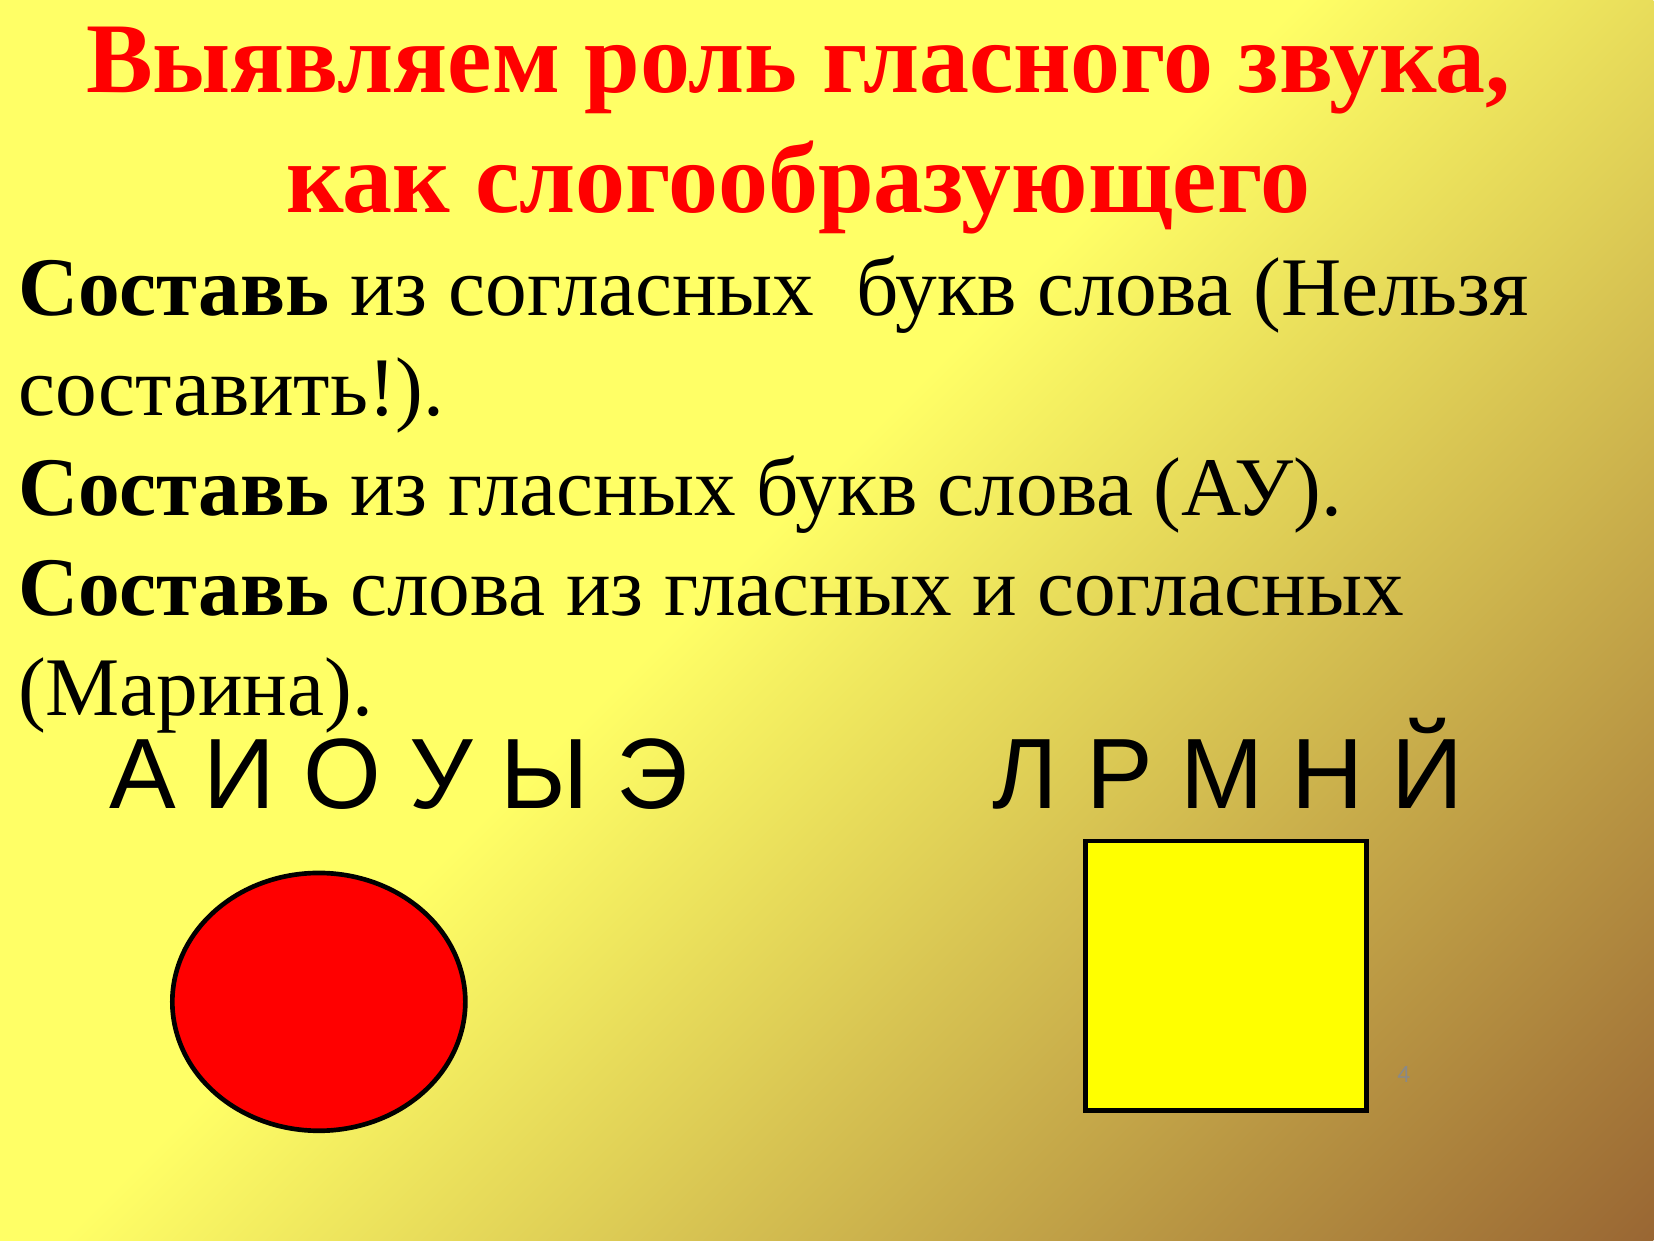

Выявляем роль гласного звука, как слогообразующего
Составь из согласных букв слова (Нельзя составить!).
Составь из гласных букв слова (АУ). Составь слова из гласных и согласных (Марина).
# А И О У Ы Э Л Р М Н Й